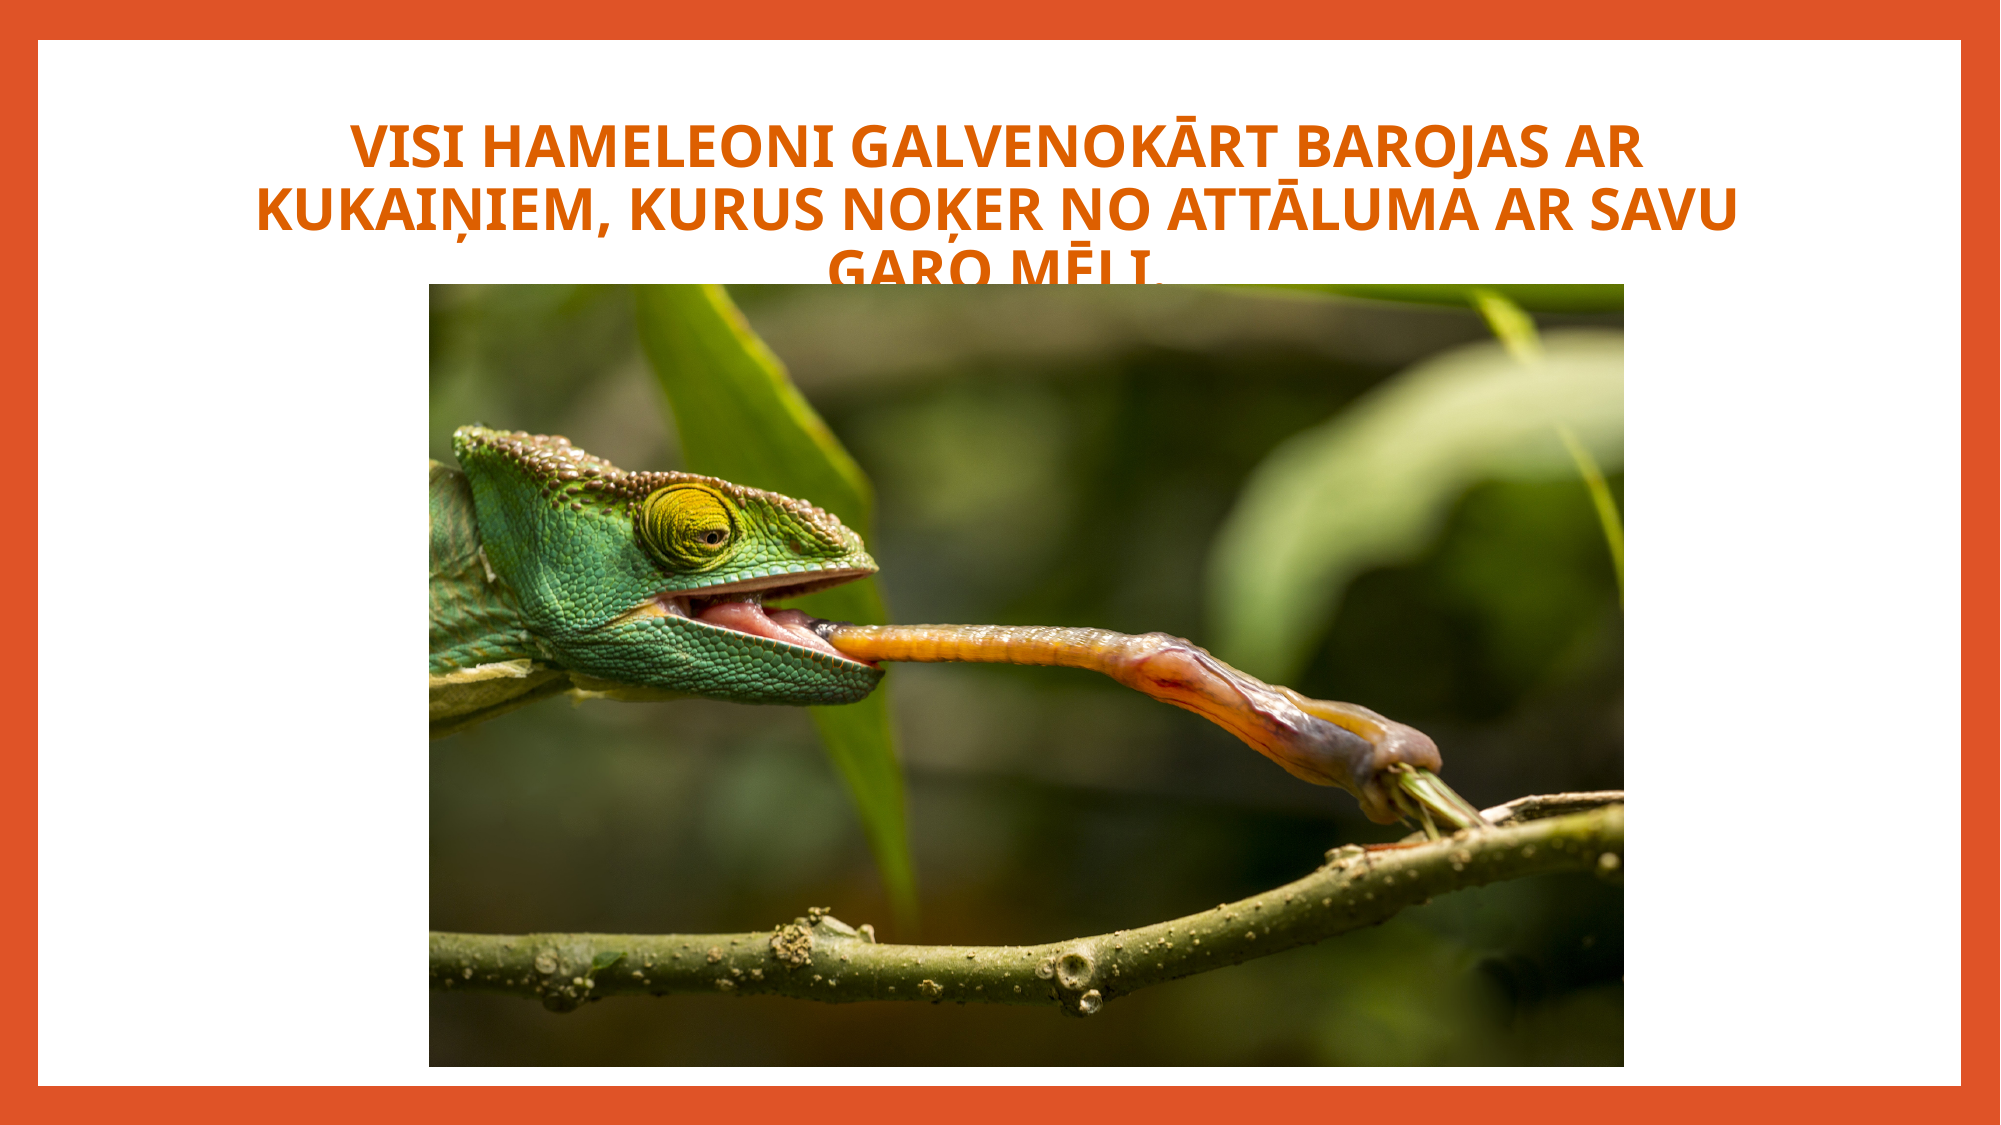

# VISI HAMELEONI GALVENOKĀRT BAROJAS AR KUKAIŅIEM, KURUS NOĶER NO ATTĀLUMA AR SAVU GARO MĒLI.